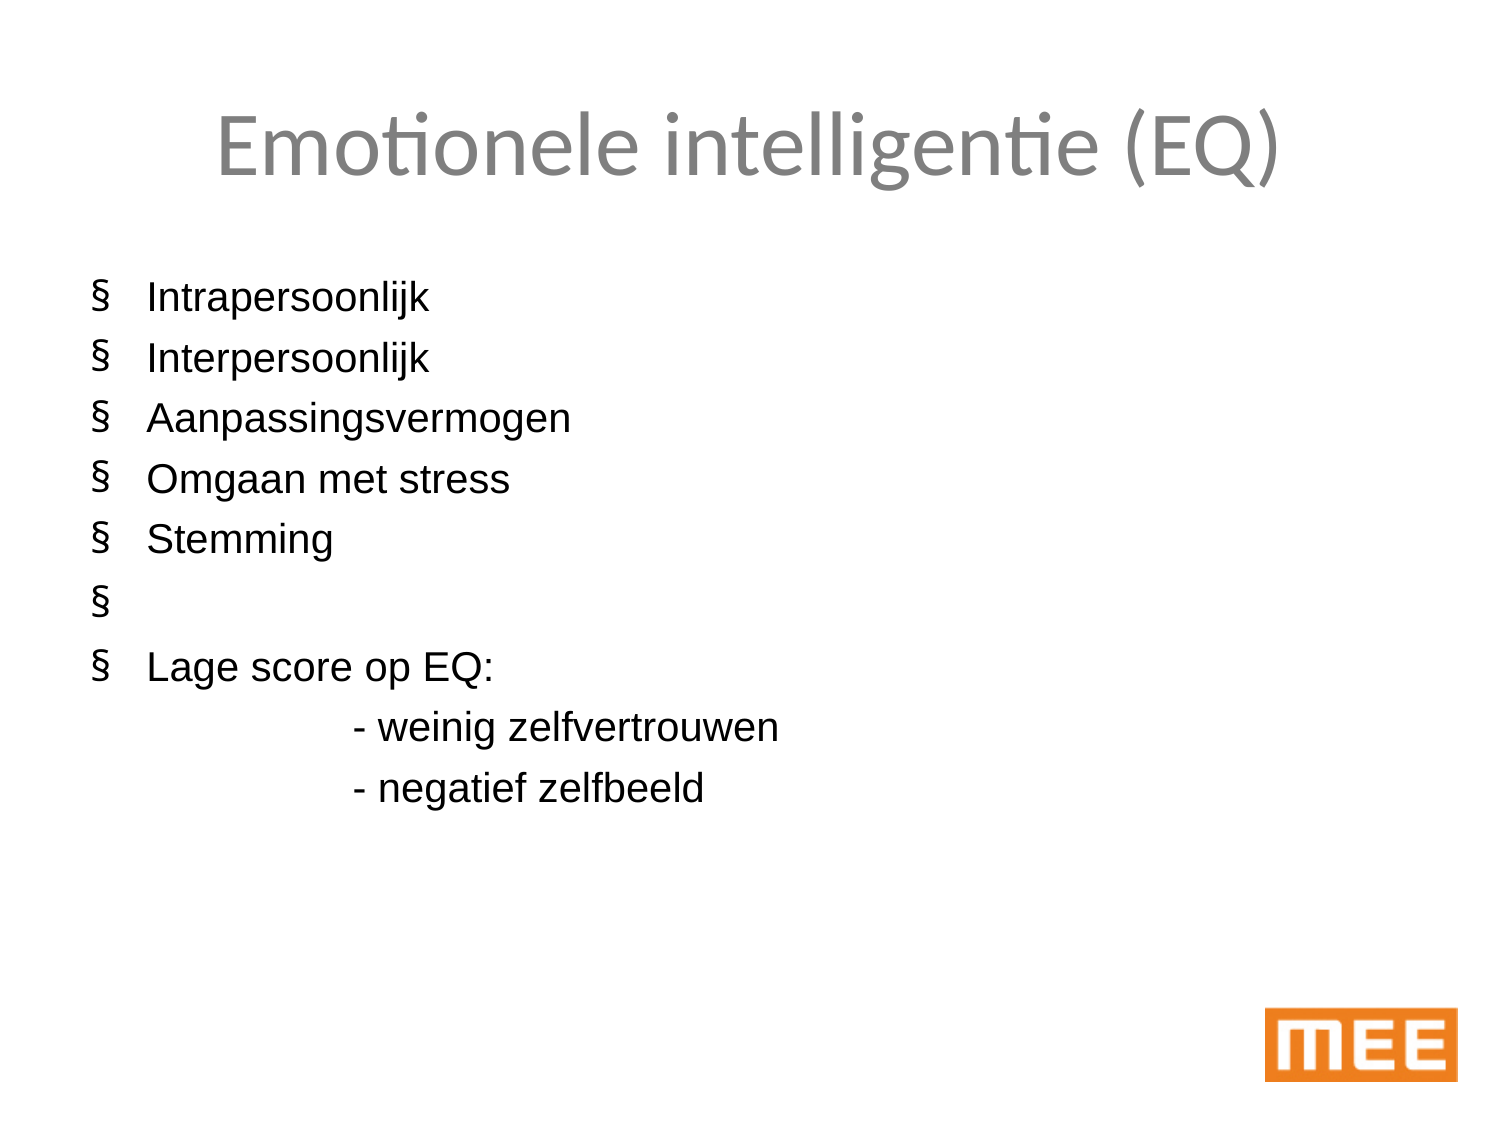

# Emotionele intelligentie (EQ)
Intrapersoonlijk
Interpersoonlijk
Aanpassingsvermogen
Omgaan met stress
Stemming
Lage score op EQ:
		- weinig zelfvertrouwen
		- negatief zelfbeeld